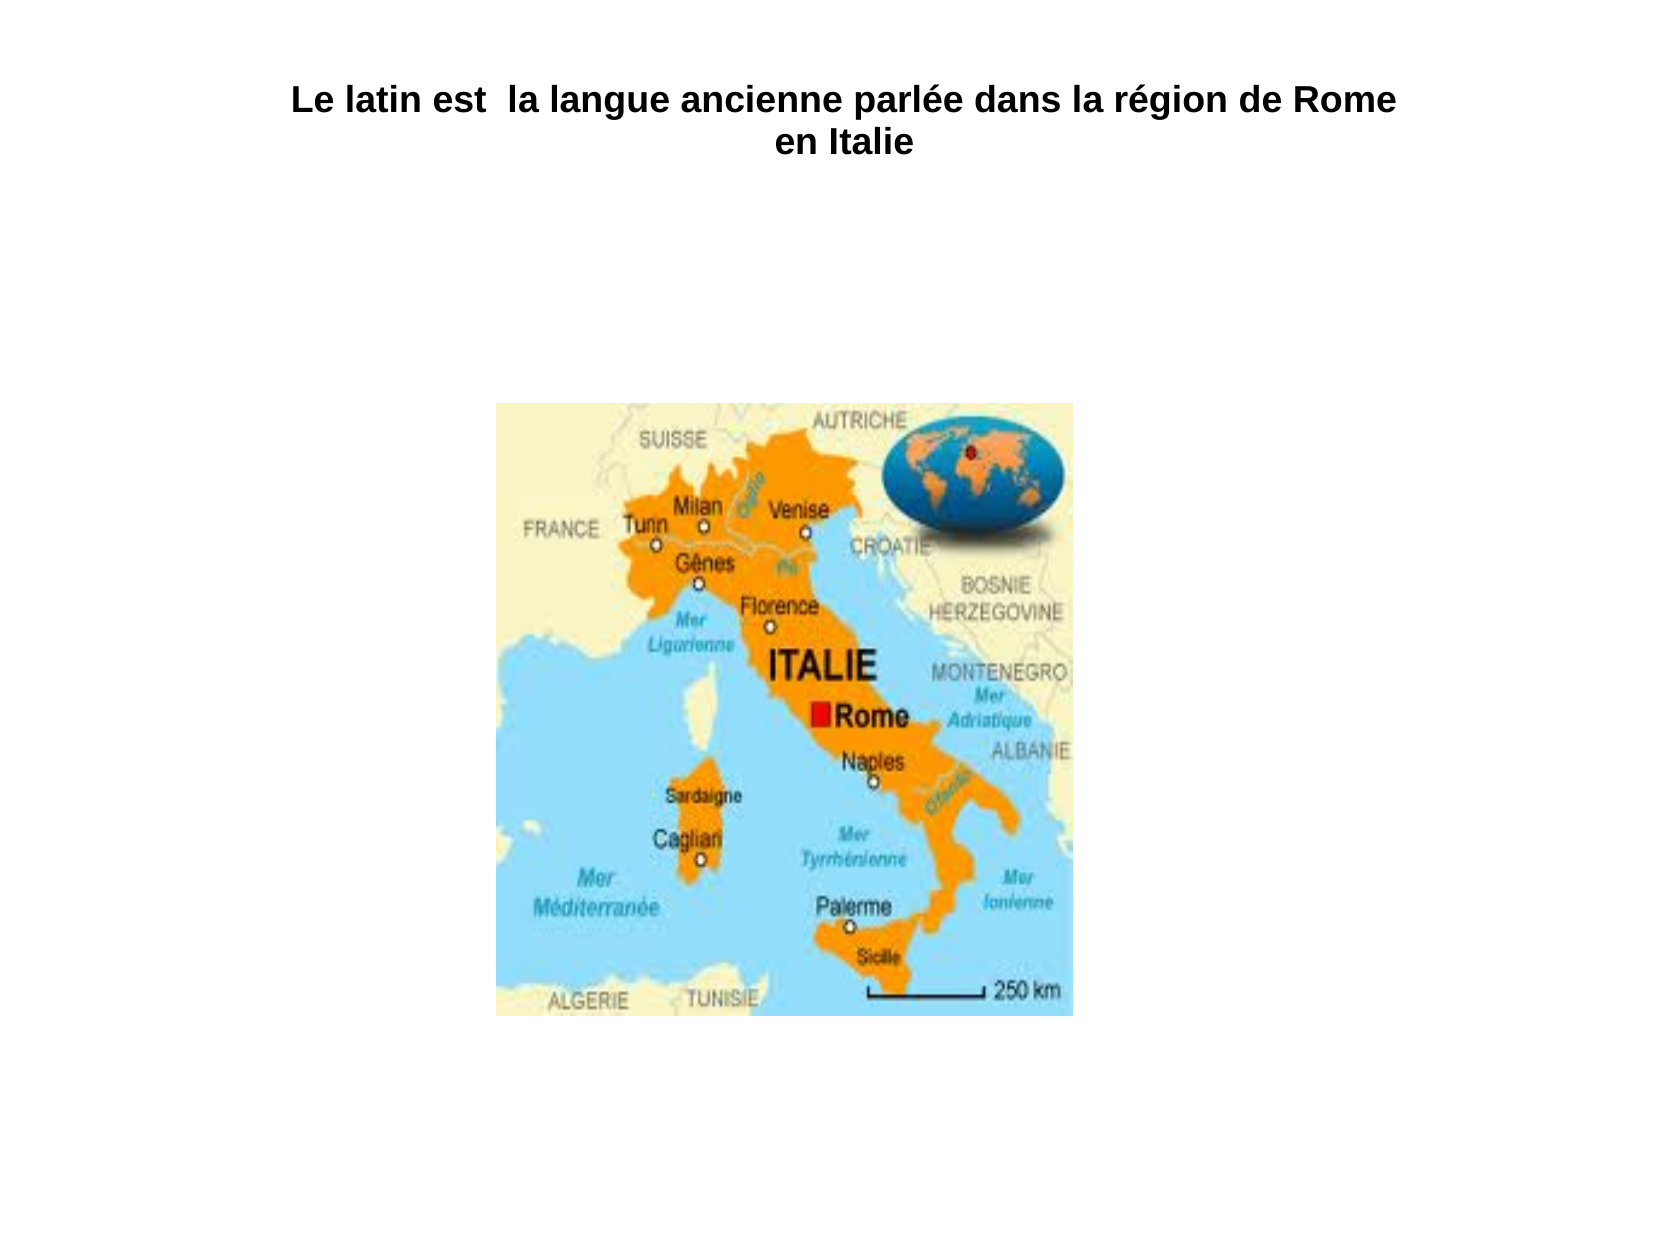

Le latin est la langue ancienne parlée dans la région de Rome en Italie